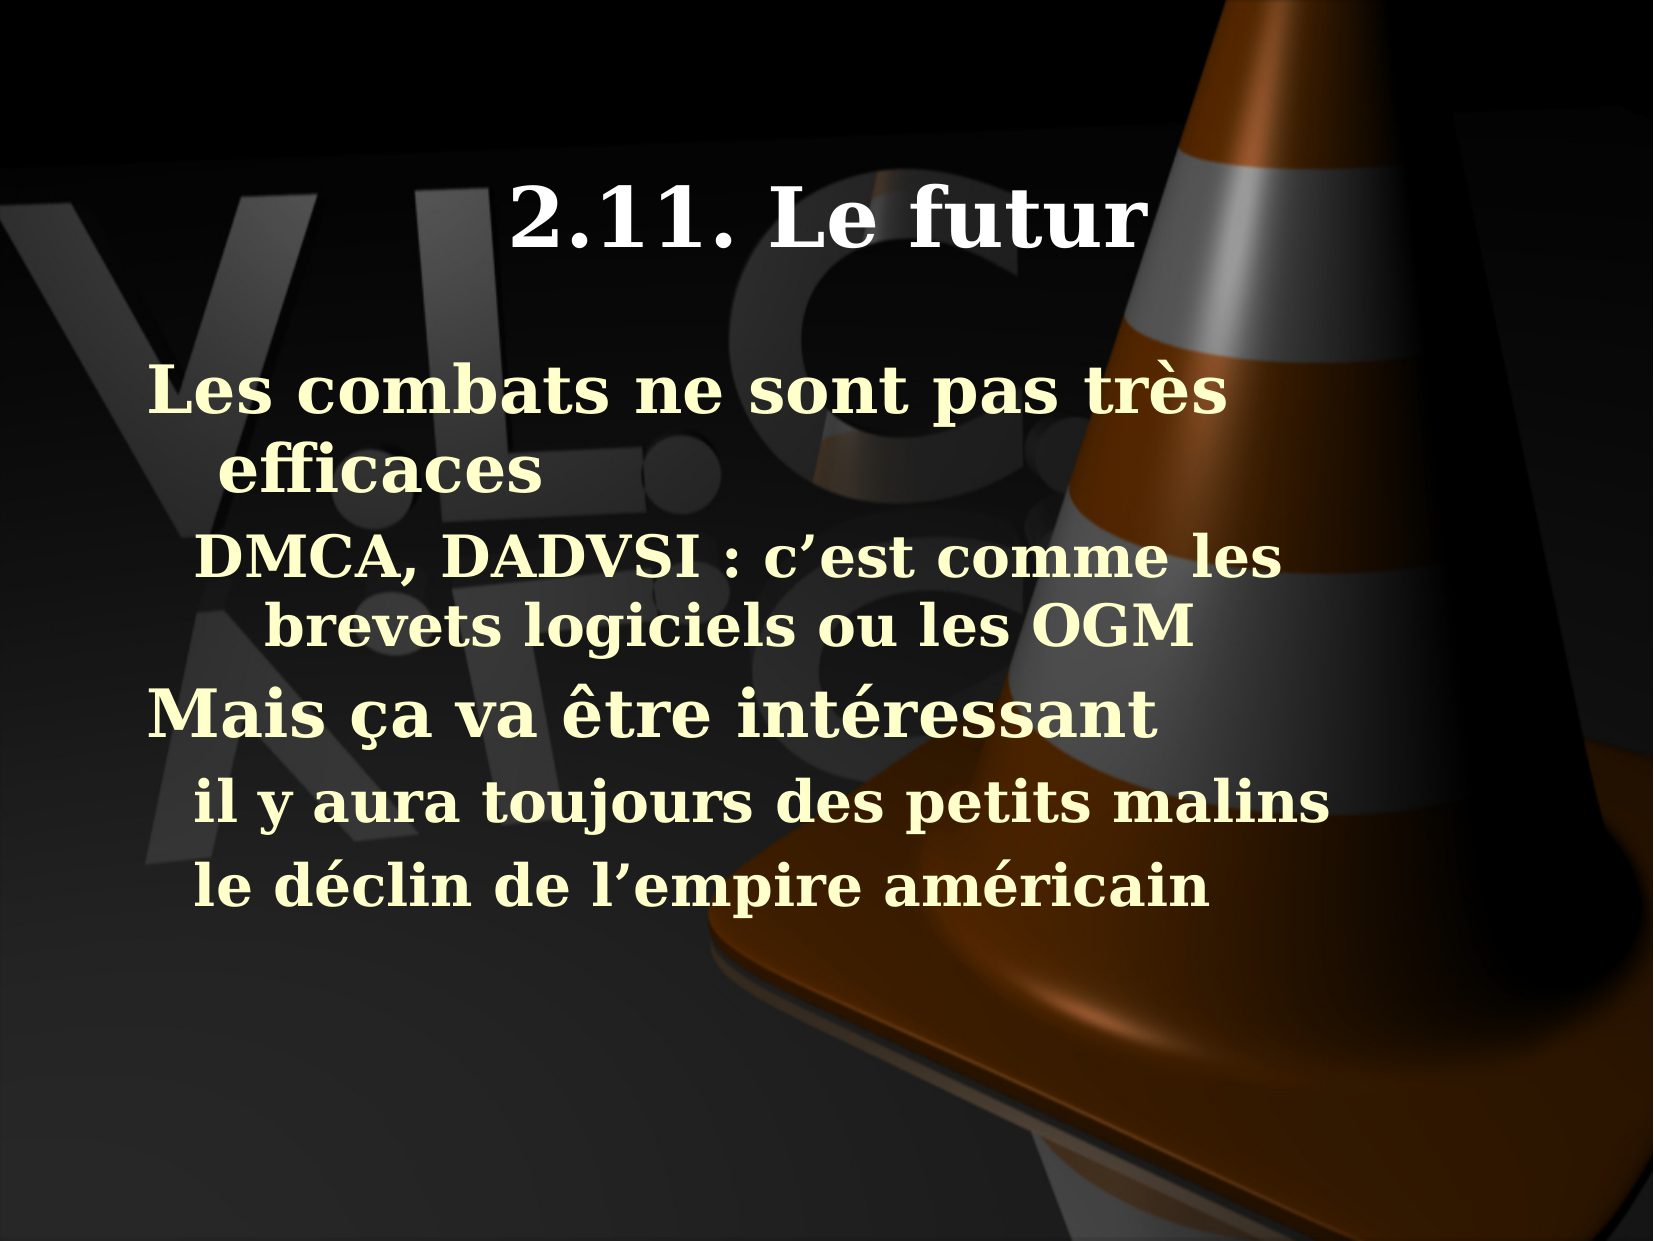

# 2.11. Le futur
Les combats ne sont pas très efficaces
DMCA, DADVSI : c’est comme les brevets logiciels ou les OGM
Mais ça va être intéressant
il y aura toujours des petits malins
le déclin de l’empire américain